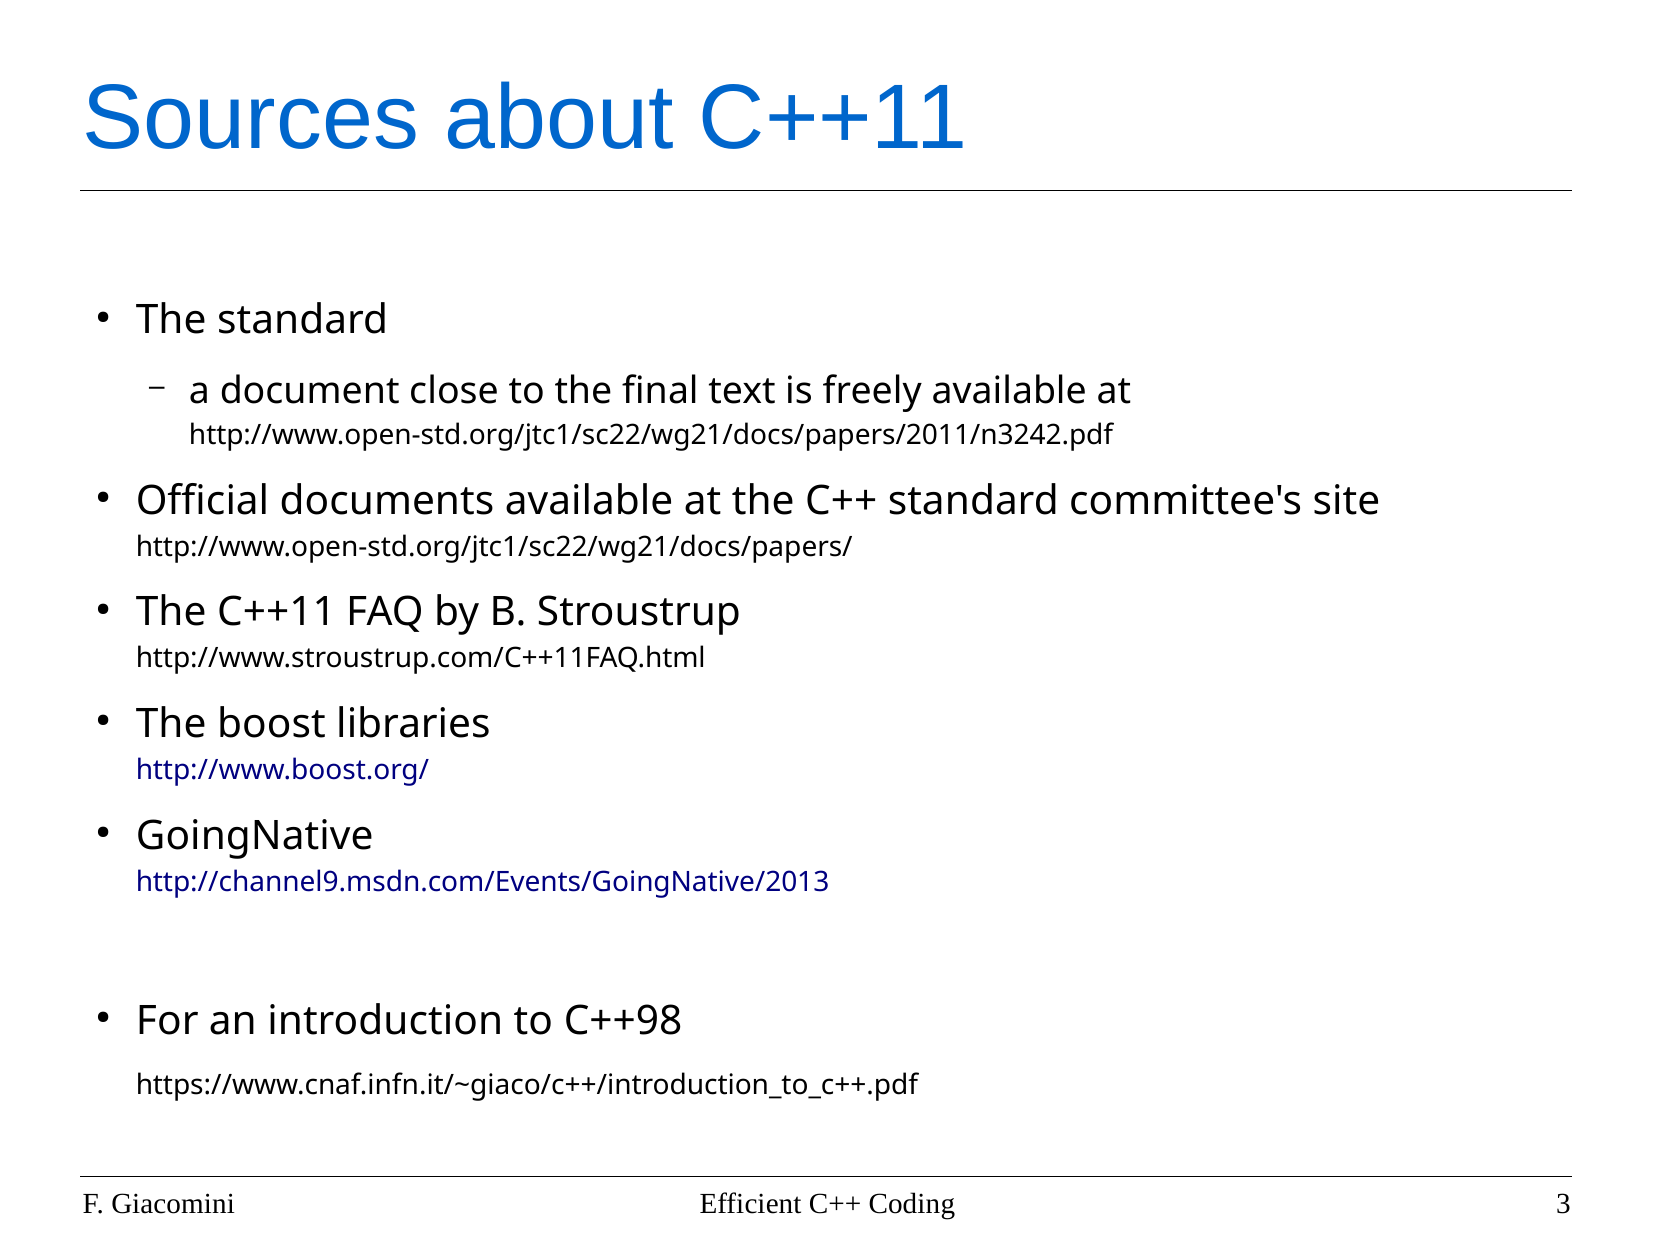

# Sources about C++11
The standard
a document close to the final text is freely available at http://www.open-std.org/jtc1/sc22/wg21/docs/papers/2011/n3242.pdf
Official documents available at the C++ standard committee's site
http://www.open-std.org/jtc1/sc22/wg21/docs/papers/
The C++11 FAQ by B. Stroustrup
http://www.stroustrup.com/C++11FAQ.html
The boost libraries
http://www.boost.org/
GoingNative
http://channel9.msdn.com/Events/GoingNative/2013
For an introduction to C++98
https://www.cnaf.infn.it/~giaco/c++/introduction_to_c++.pdf
F. Giacomini
Efficient C++ Coding
3